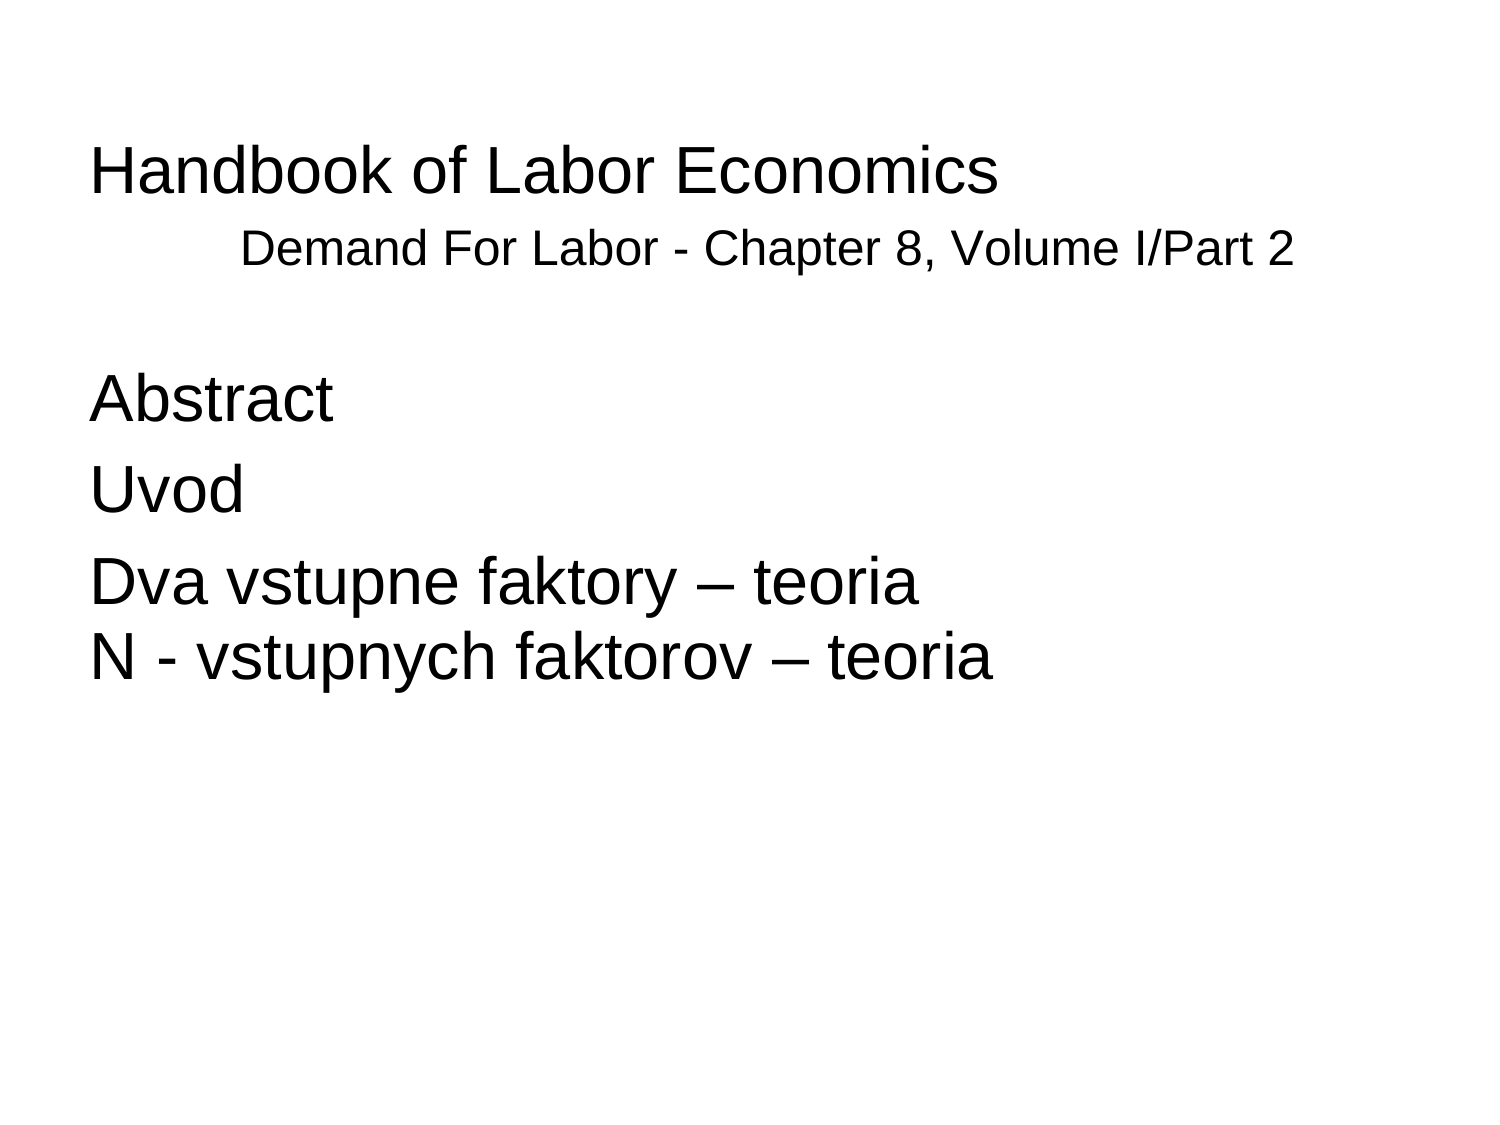

# Handbook of Labor Economics
Demand For Labor - Chapter 8, Volume I/Part 2
Abstract
Uvod
Dva vstupne faktory – teoria
N - vstupnych faktorov – teoria